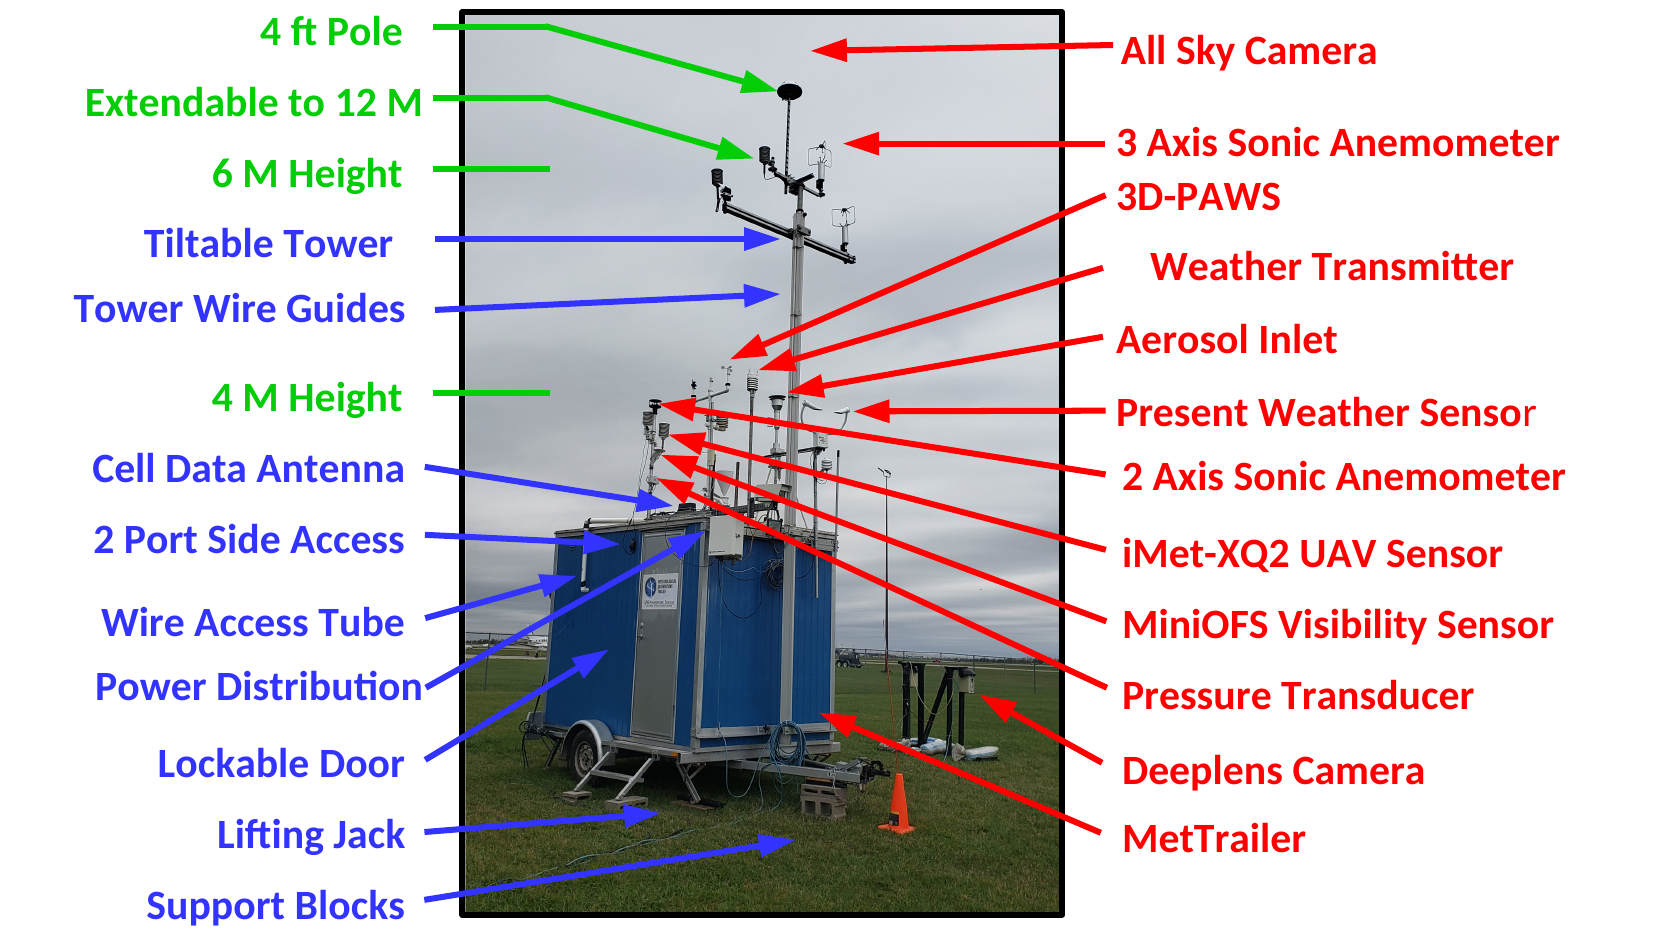

4 ft Pole
All Sky Camera
Extendable to 12 M
3 Axis Sonic Anemometer
6 M Height
3D-PAWS
Tiltable Tower
Weather Transmitter
Tower Wire Guides
Aerosol Inlet
4 M Height
Present Weather Sensor
Cell Data Antenna
2 Axis Sonic Anemometer
2 Port Side Access
iMet-XQ2 UAV Sensor
Wire Access Tube
MiniOFS Visibility Sensor
Power Distribution
Pressure Transducer
Lockable Door
Deeplens Camera
Lifting Jack
MetTrailer
Support Blocks